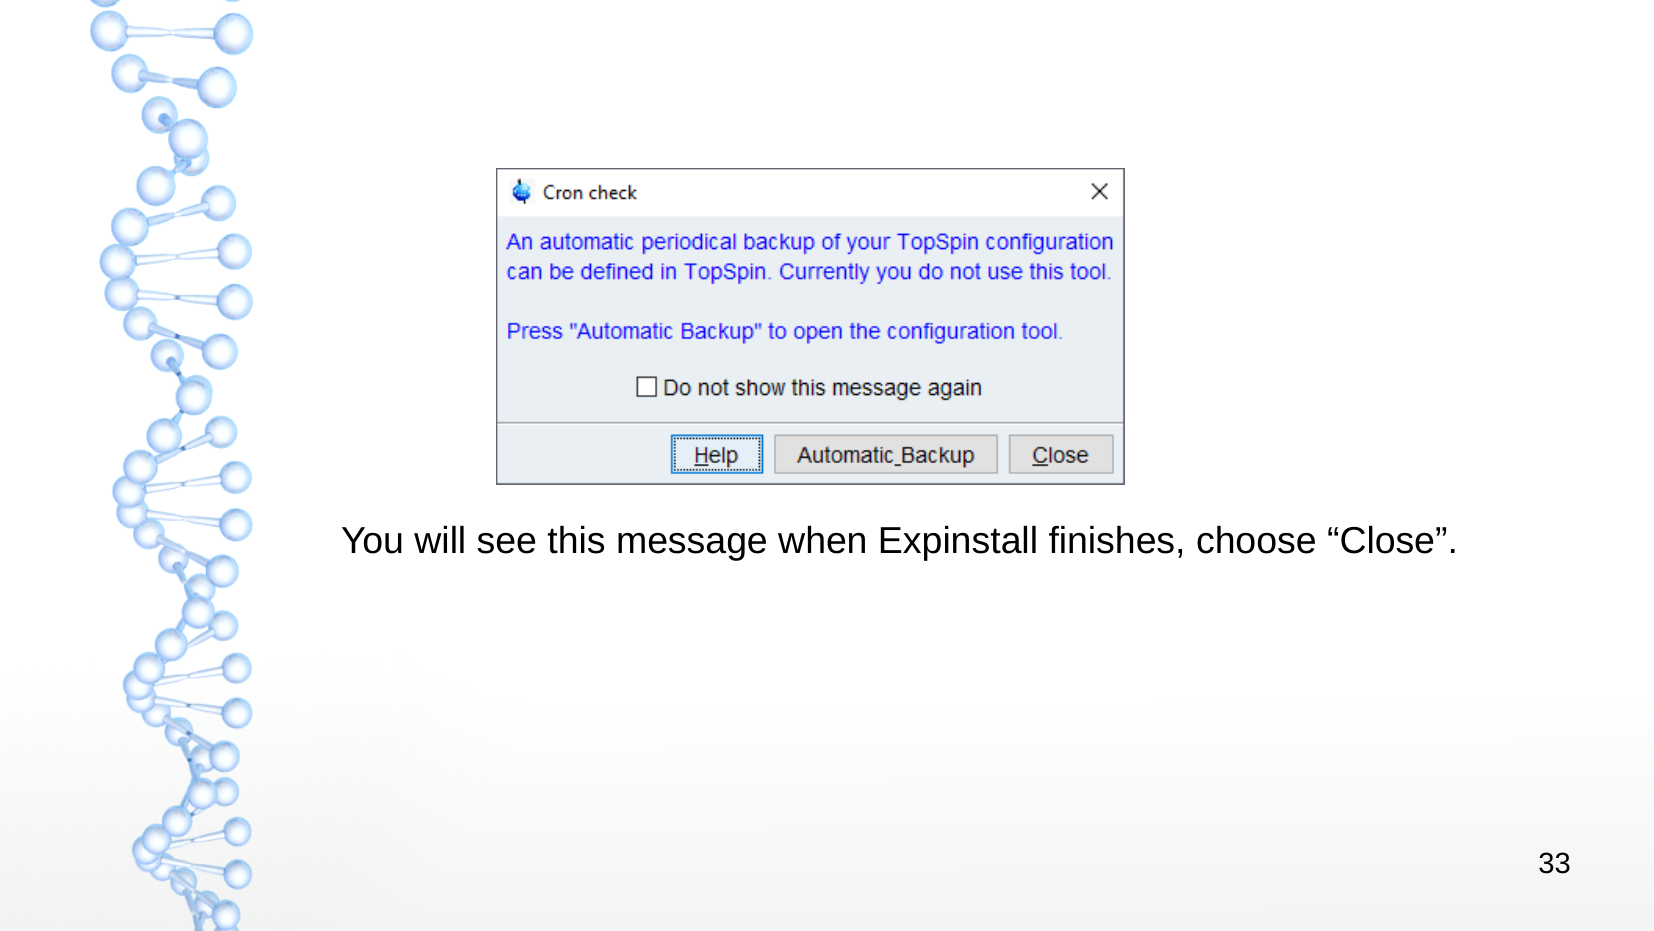

You will see this message when Expinstall finishes, choose “Close”.
33